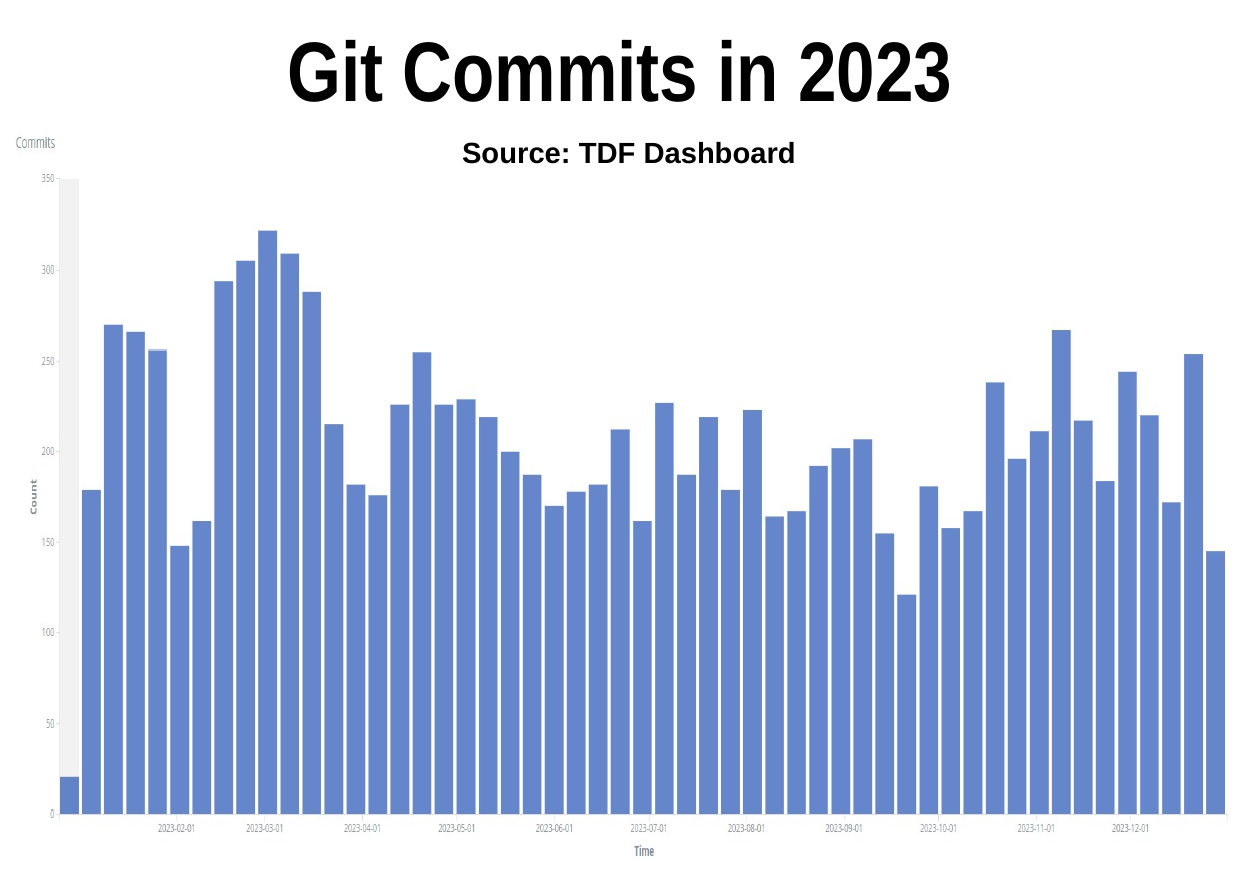

# Git Commits in 2023
Source: TDF Dashboard